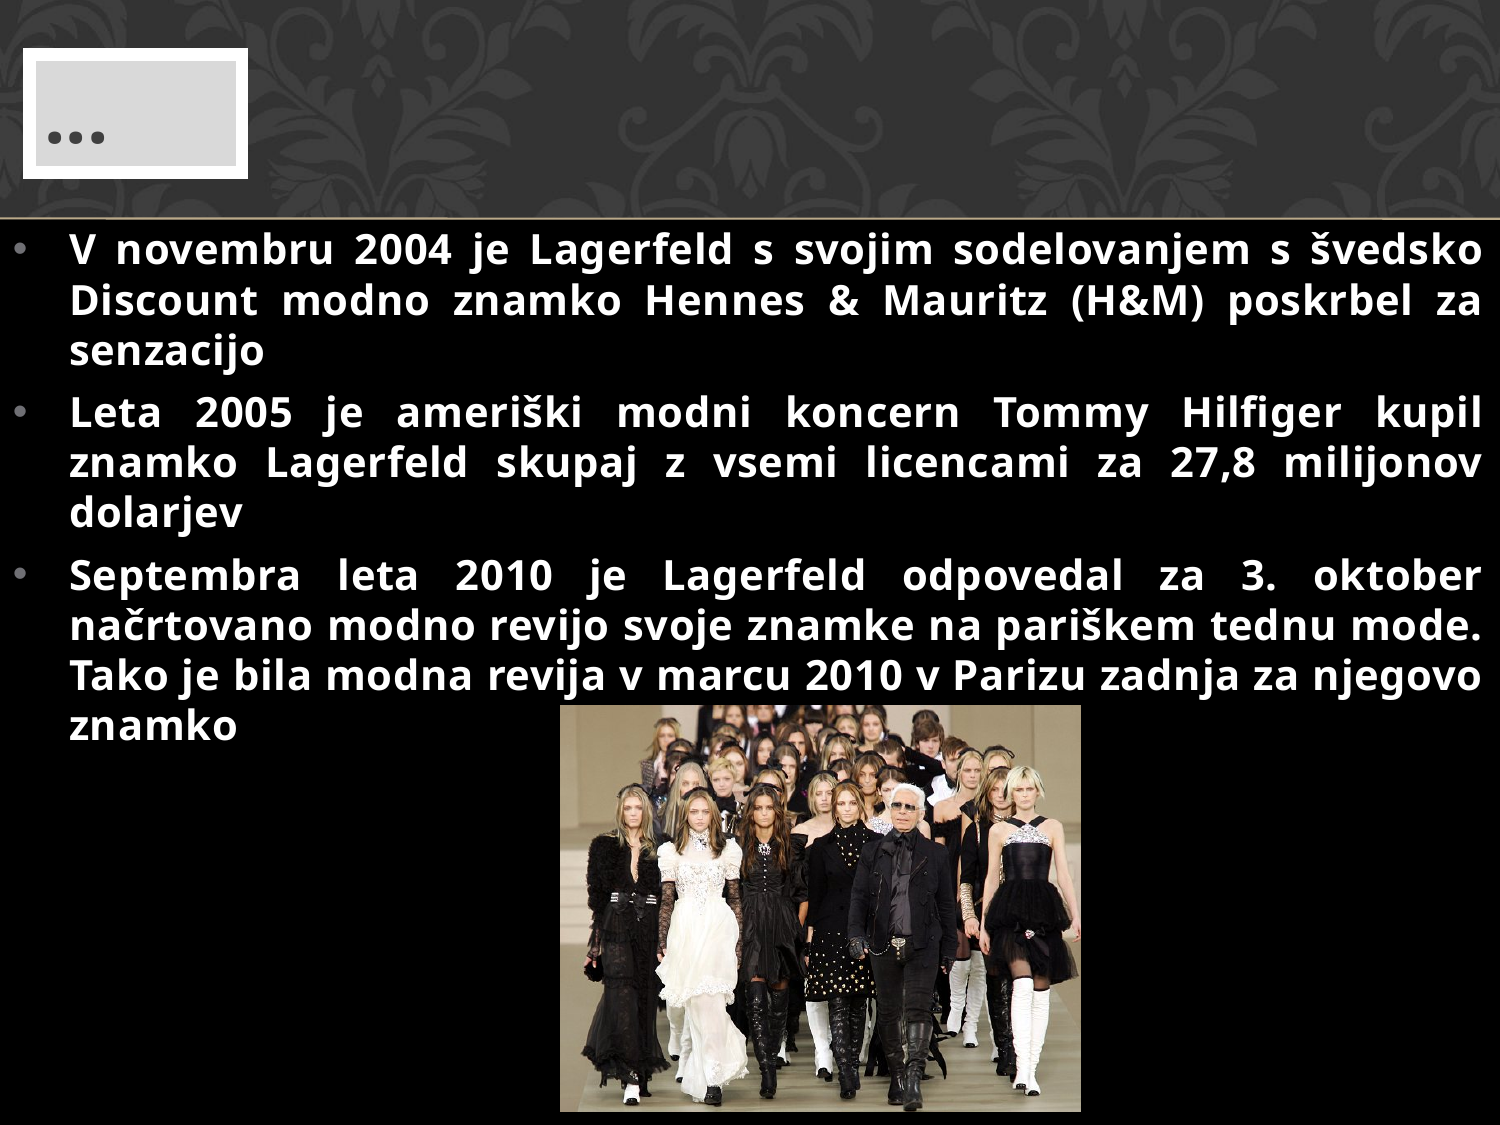

...
# V novembru 2004 je Lagerfeld s svojim sodelovanjem s švedsko Discount modno znamko Hennes & Mauritz (H&M) poskrbel za senzacijo
Leta 2005 je ameriški modni koncern Tommy Hilfiger kupil znamko Lagerfeld skupaj z vsemi licencami za 27,8 milijonov dolarjev
Septembra leta 2010 je Lagerfeld odpovedal za 3. oktober načrtovano modno revijo svoje znamke na pariškem tednu mode. Tako je bila modna revija v marcu 2010 v Parizu zadnja za njegovo znamko